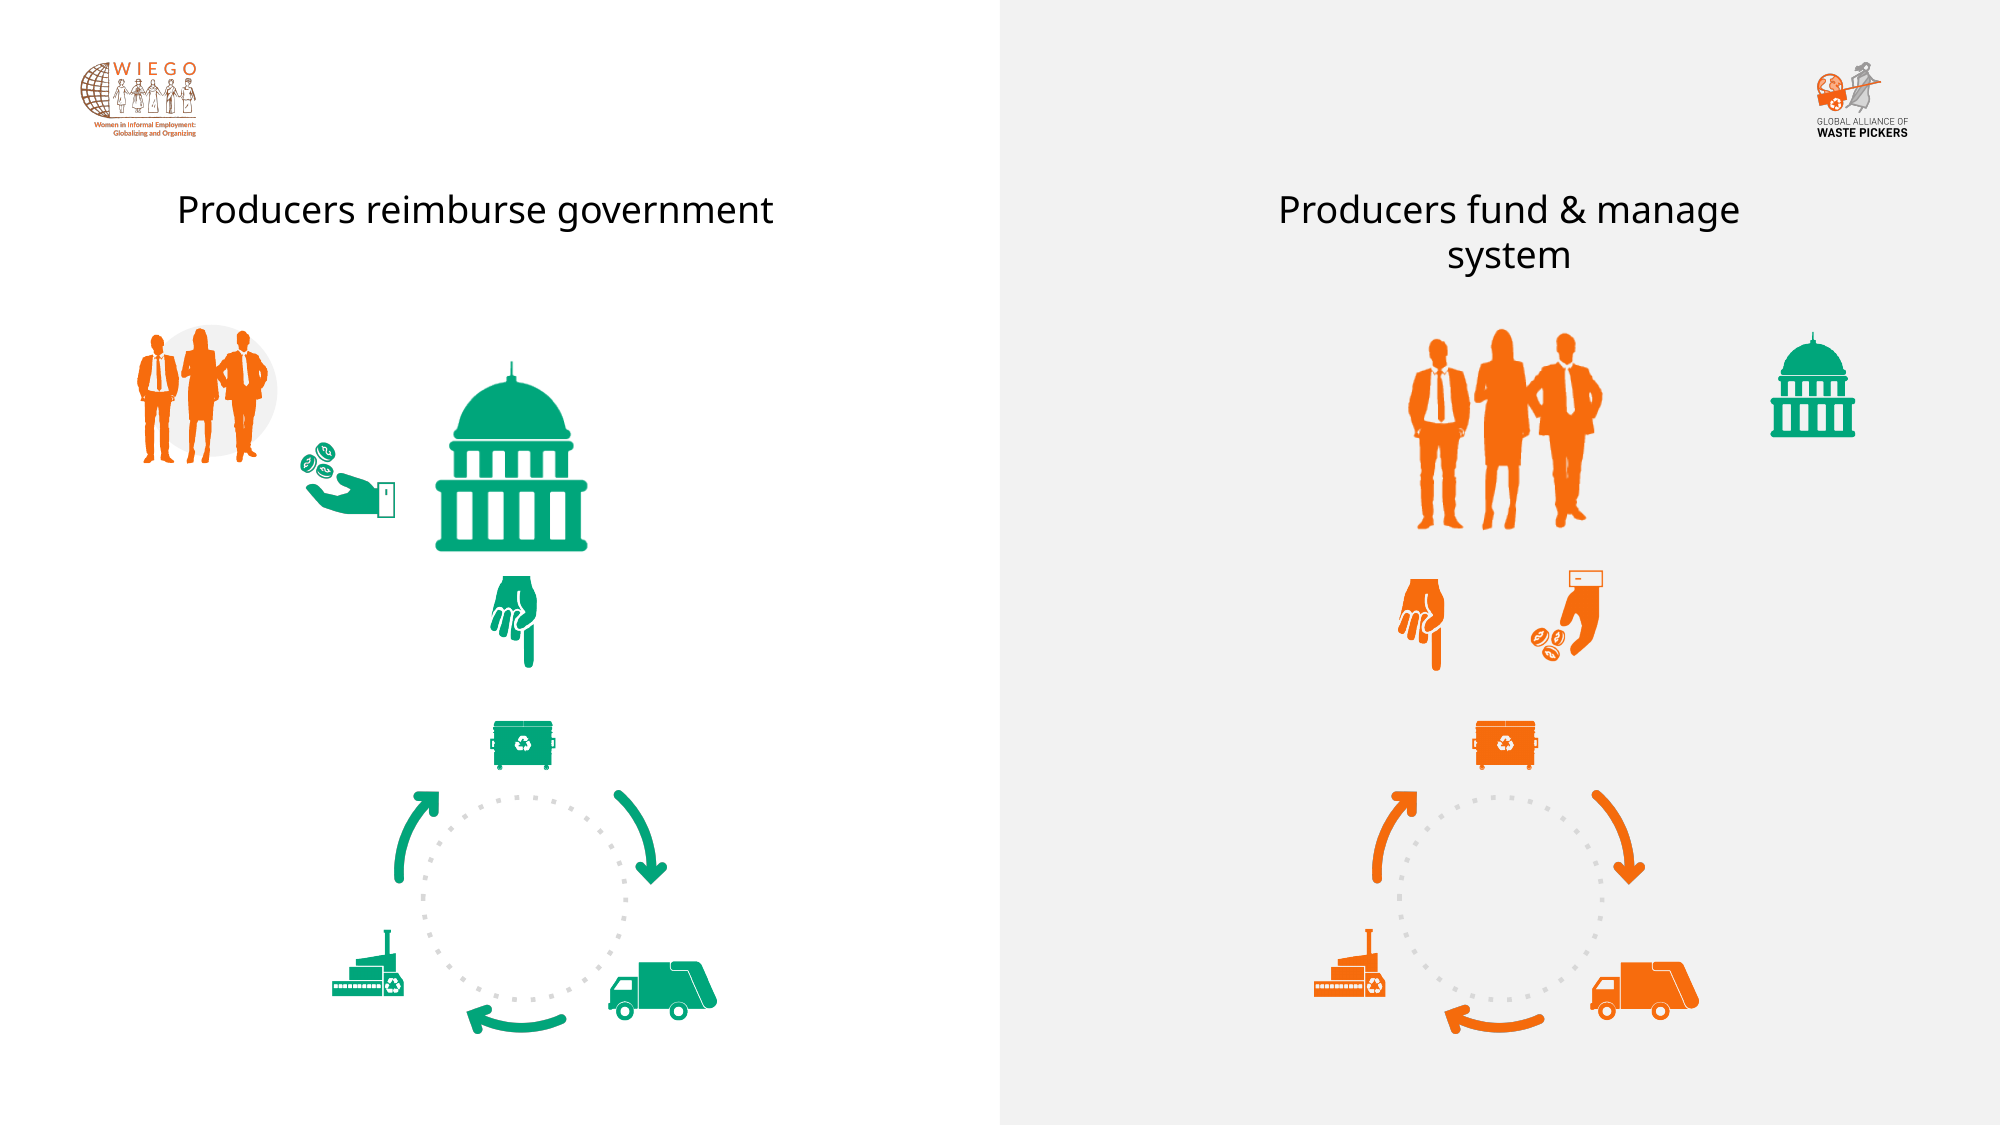

Producers reimburse government
Producers fund & manage system